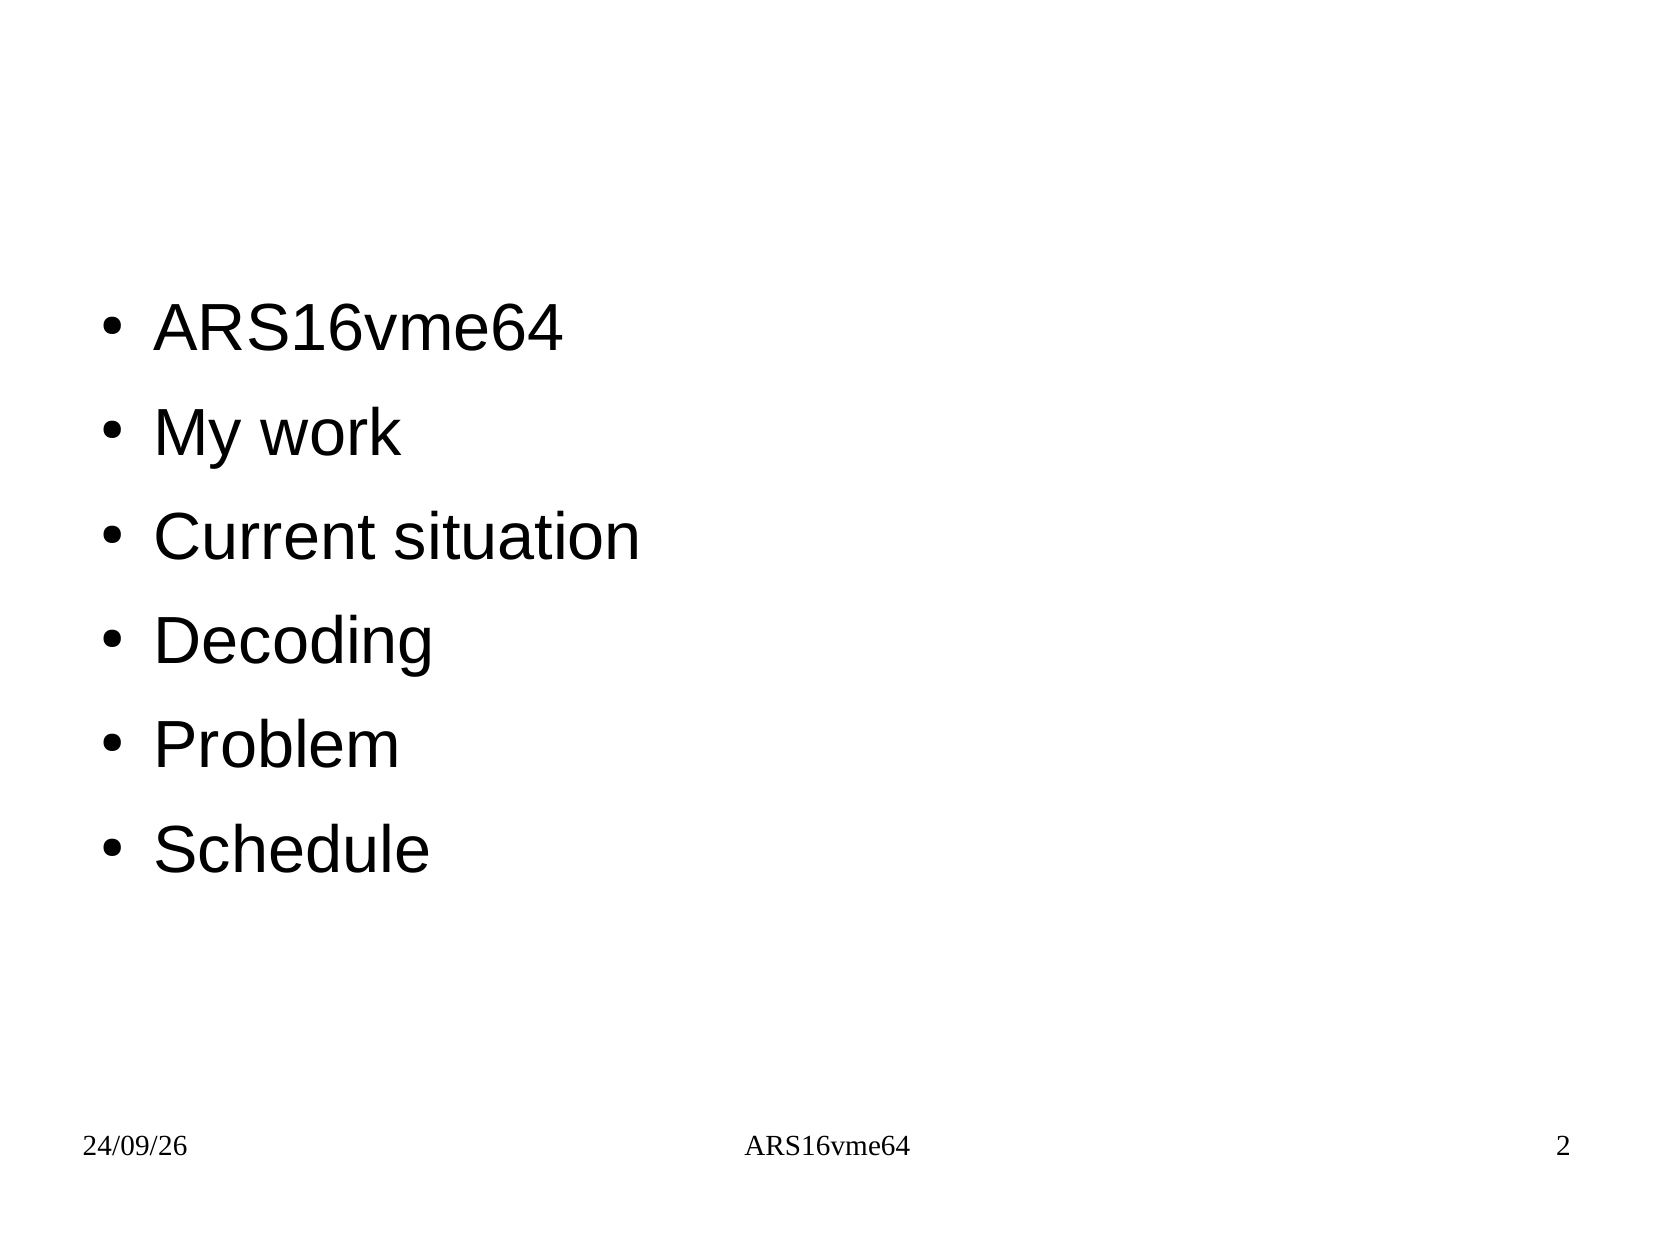

# ARS16vme64
My work
Current situation
Decoding
Problem
Schedule
ARS16vme64
2